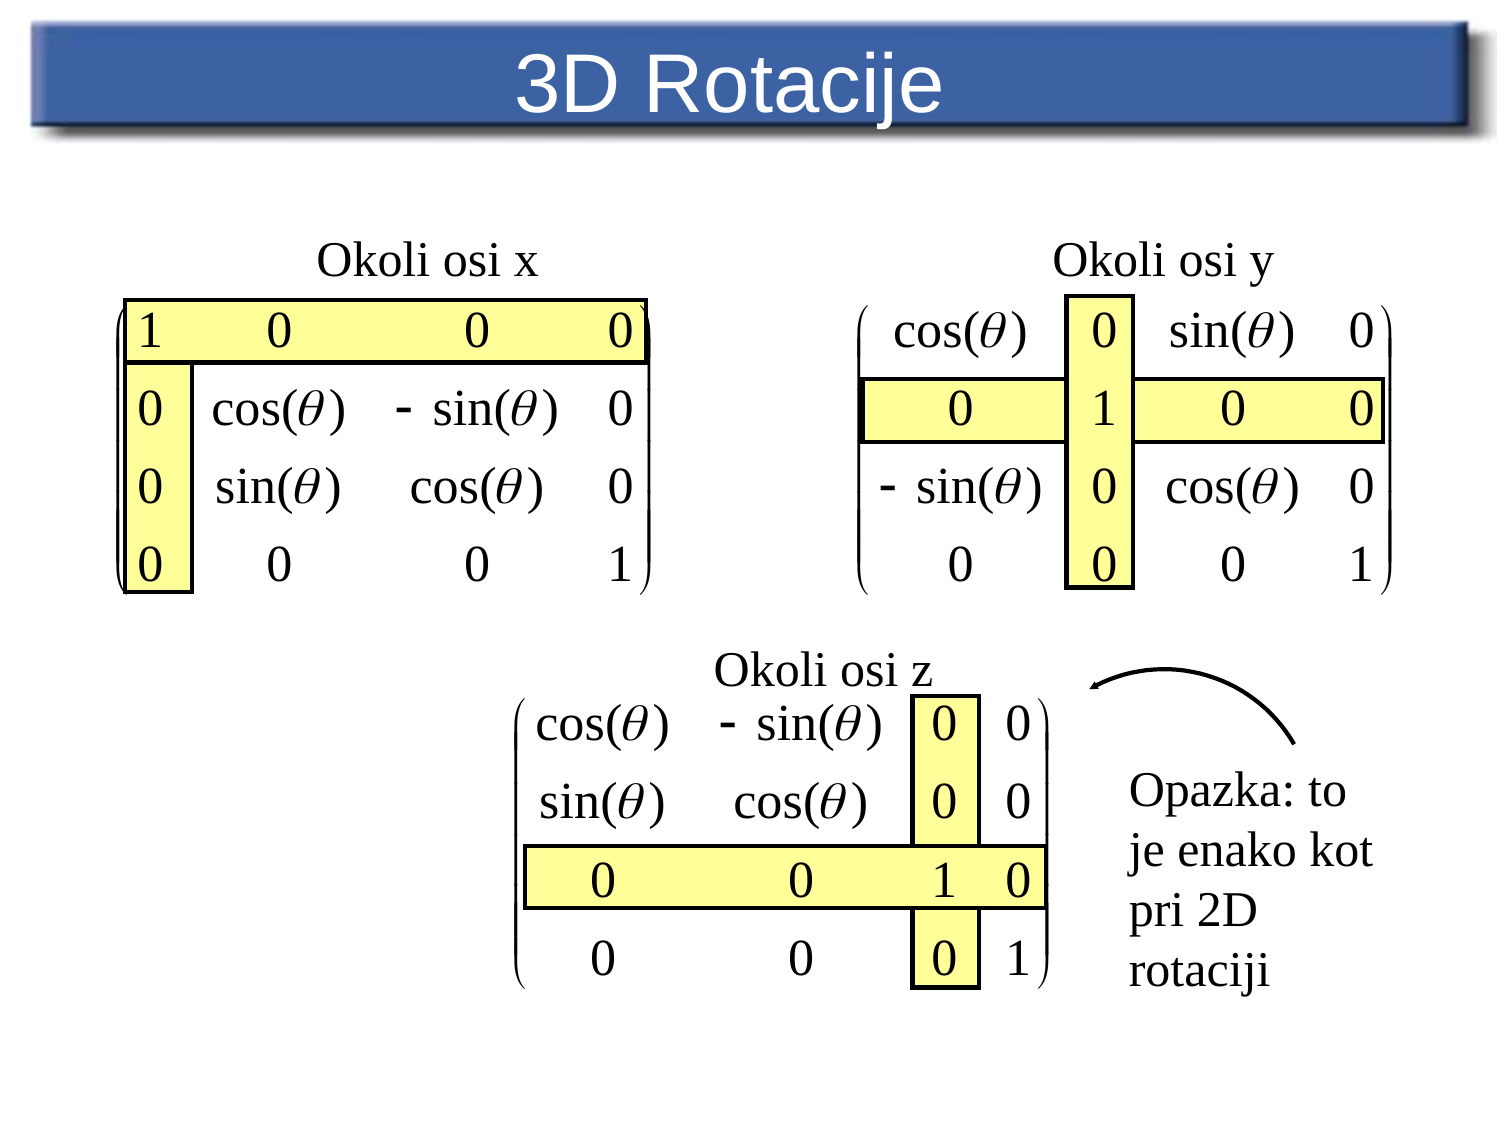

# 3D Rotacije
Okoli osi x
Okoli osi y
Okoli osi z
Opazka: to je enako kot pri 2D rotaciji